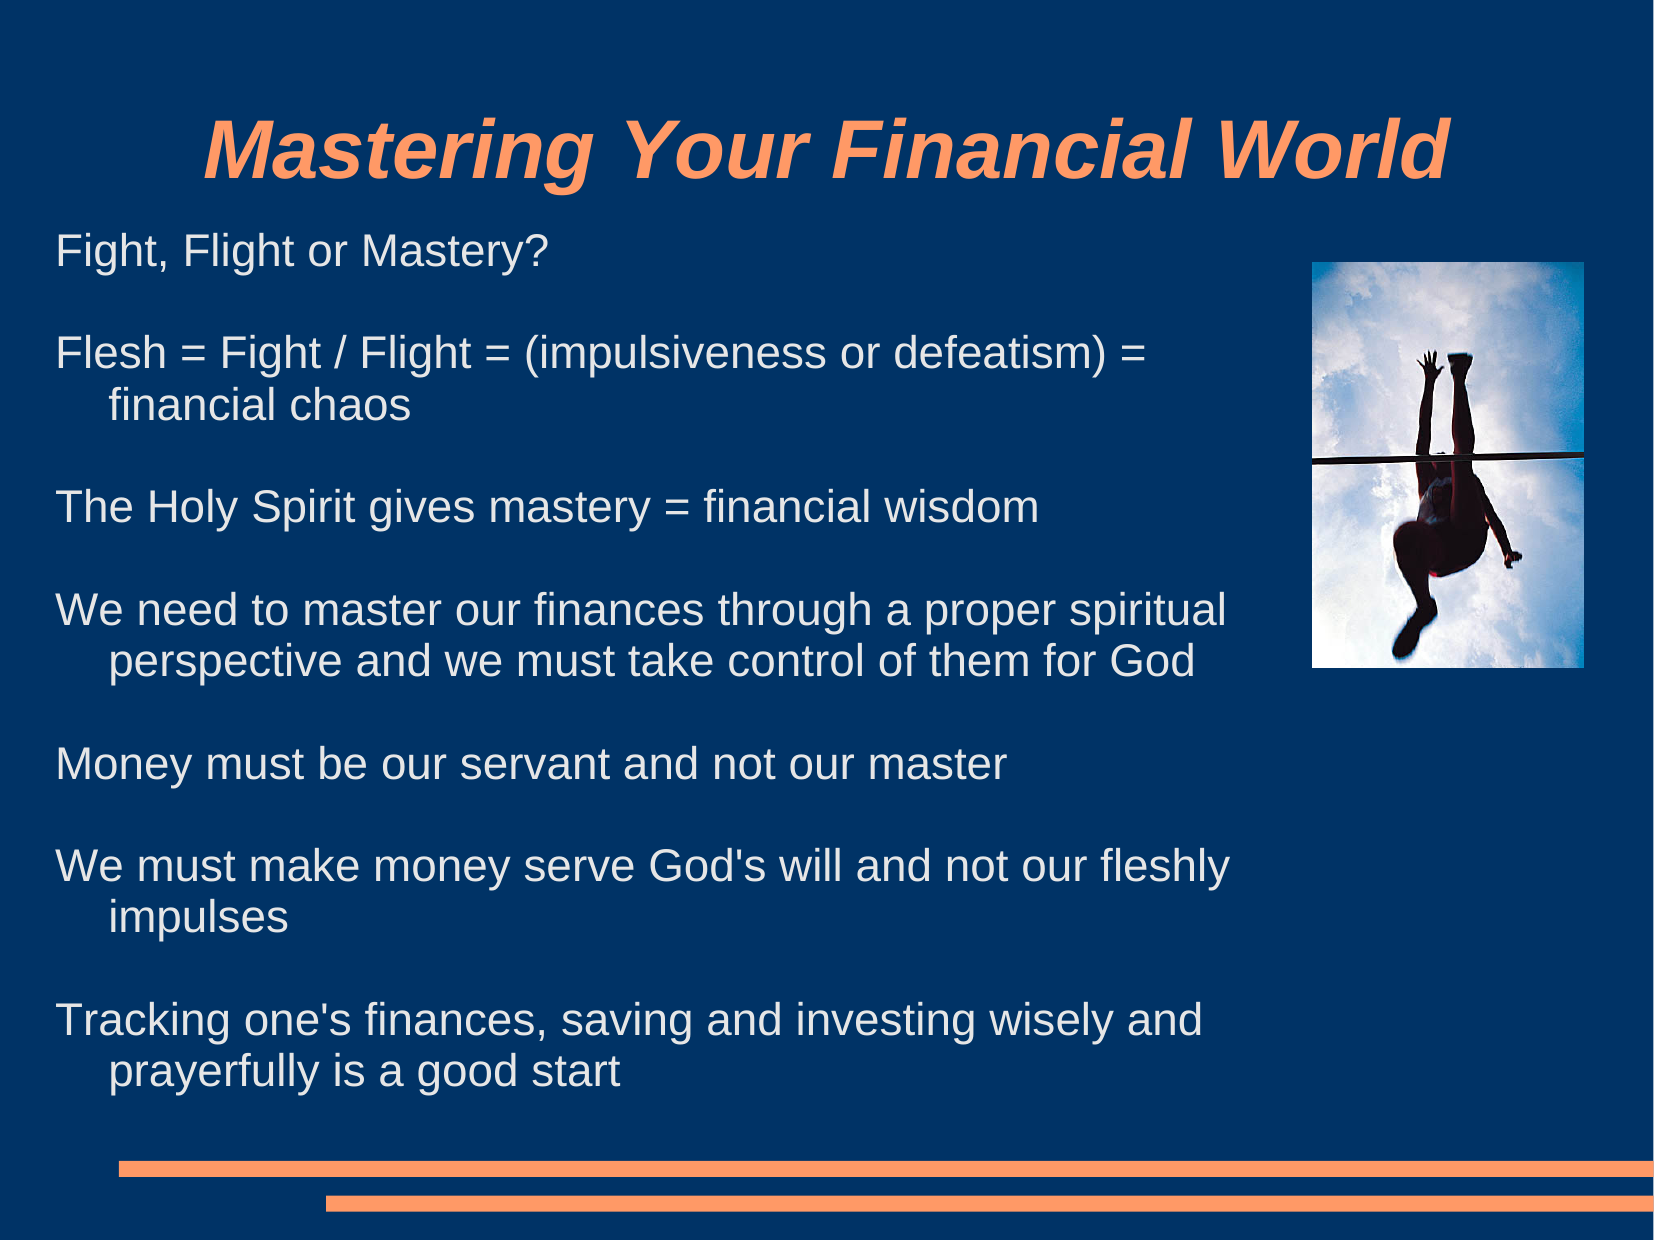

# Mastering Your Financial World
Fight, Flight or Mastery?
Flesh = Fight / Flight = (impulsiveness or defeatism) = financial chaos
The Holy Spirit gives mastery = financial wisdom
We need to master our finances through a proper spiritual perspective and we must take control of them for God
Money must be our servant and not our master
We must make money serve God's will and not our fleshly impulses
Tracking one's finances, saving and investing wisely and prayerfully is a good start